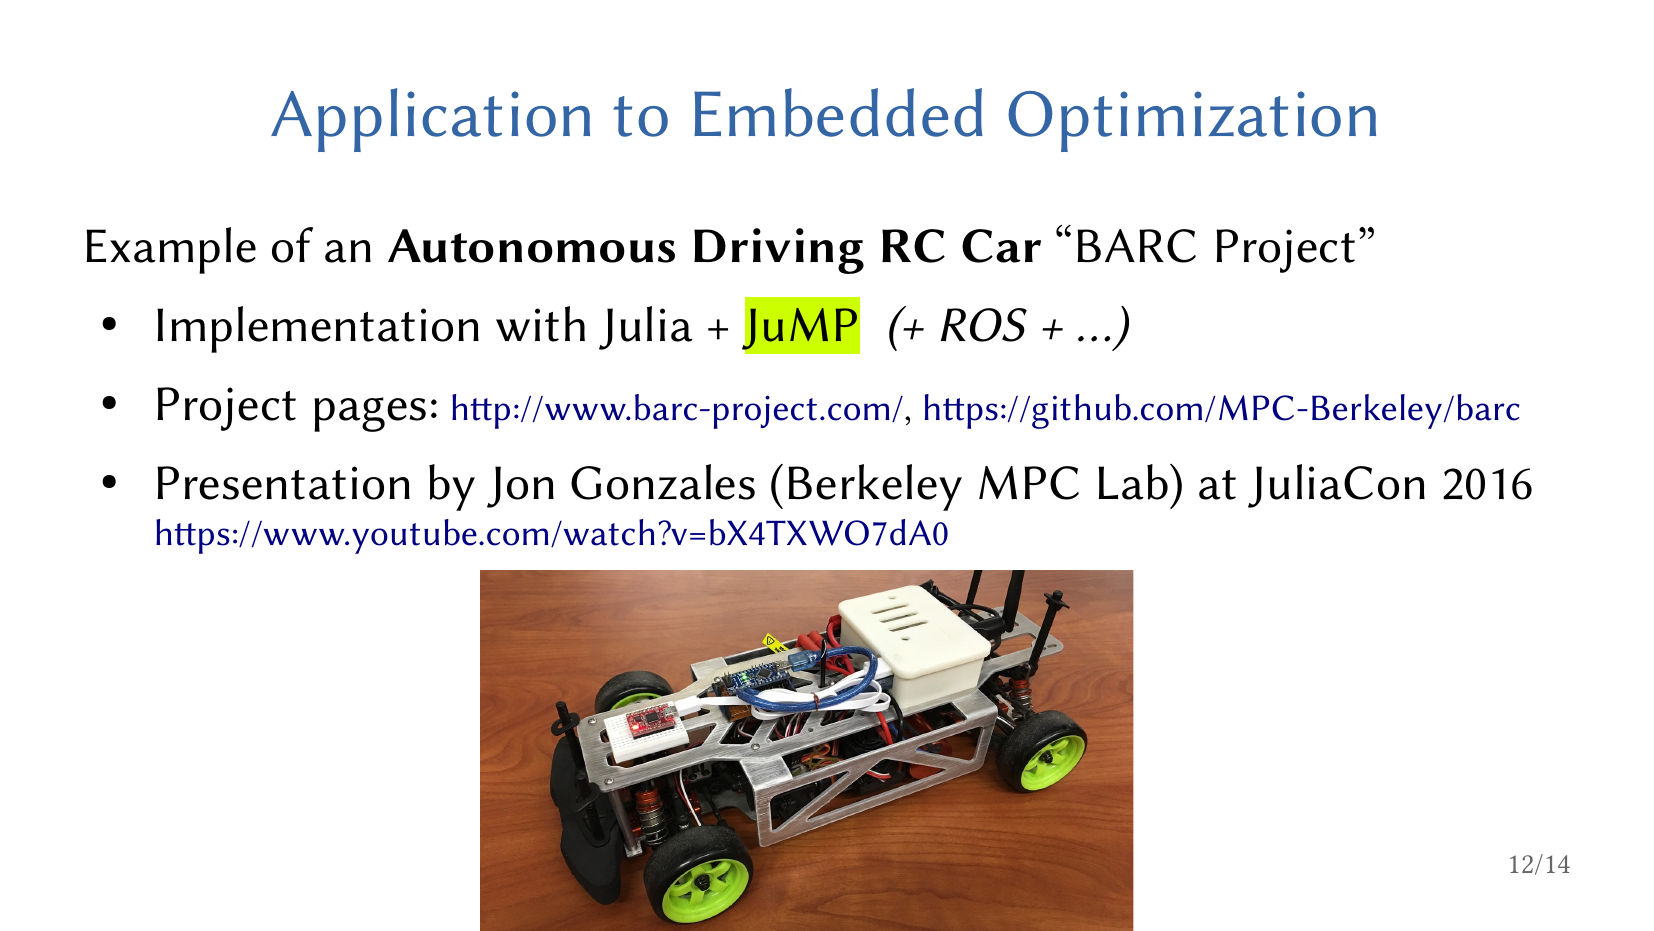

# Application to Embedded Optimization
Example of an Autonomous Driving RC Car “BARC Project”
Implementation with Julia + JuMP (+ ROS + ...)
Project pages: http://www.barc-project.com/, https://github.com/MPC-Berkeley/barc
Presentation by Jon Gonzales (Berkeley MPC Lab) at JuliaCon 2016 https://www.youtube.com/watch?v=bX4TXWO7dA0
12